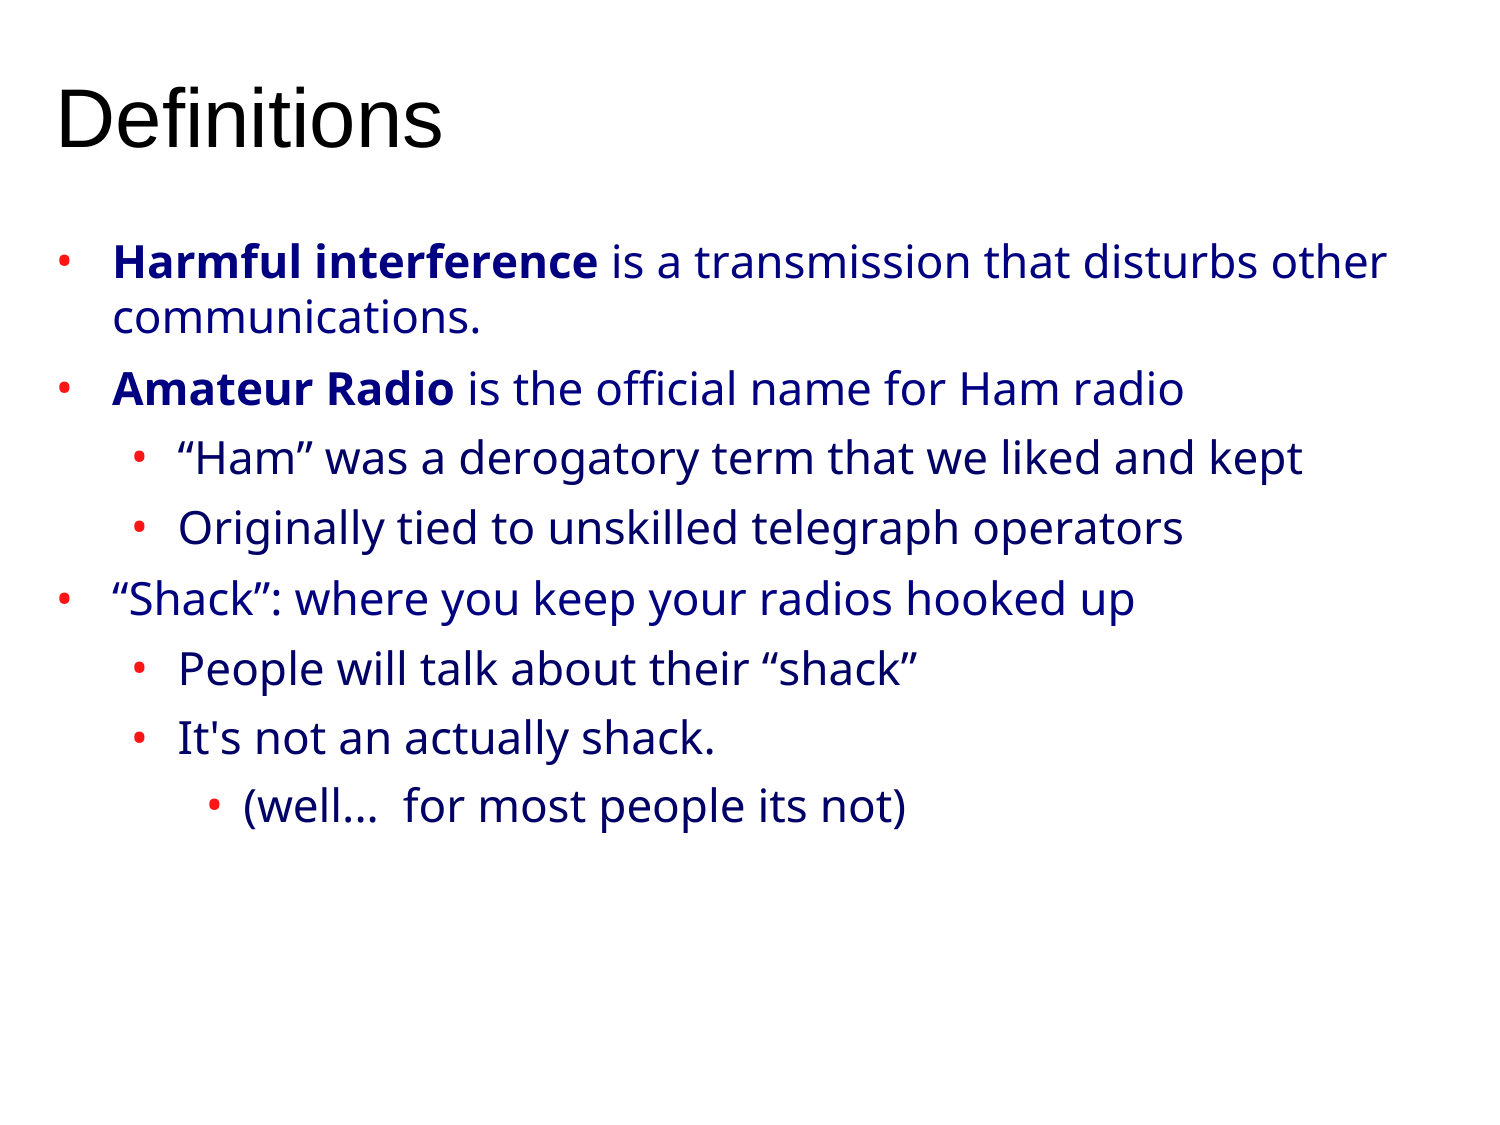

# Definitions
Harmful interference is a transmission that disturbs other communications.
Amateur Radio is the official name for Ham radio
“Ham” was a derogatory term that we liked and kept
Originally tied to unskilled telegraph operators
“Shack”: where you keep your radios hooked up
People will talk about their “shack”
It's not an actually shack.
(well... for most people its not)